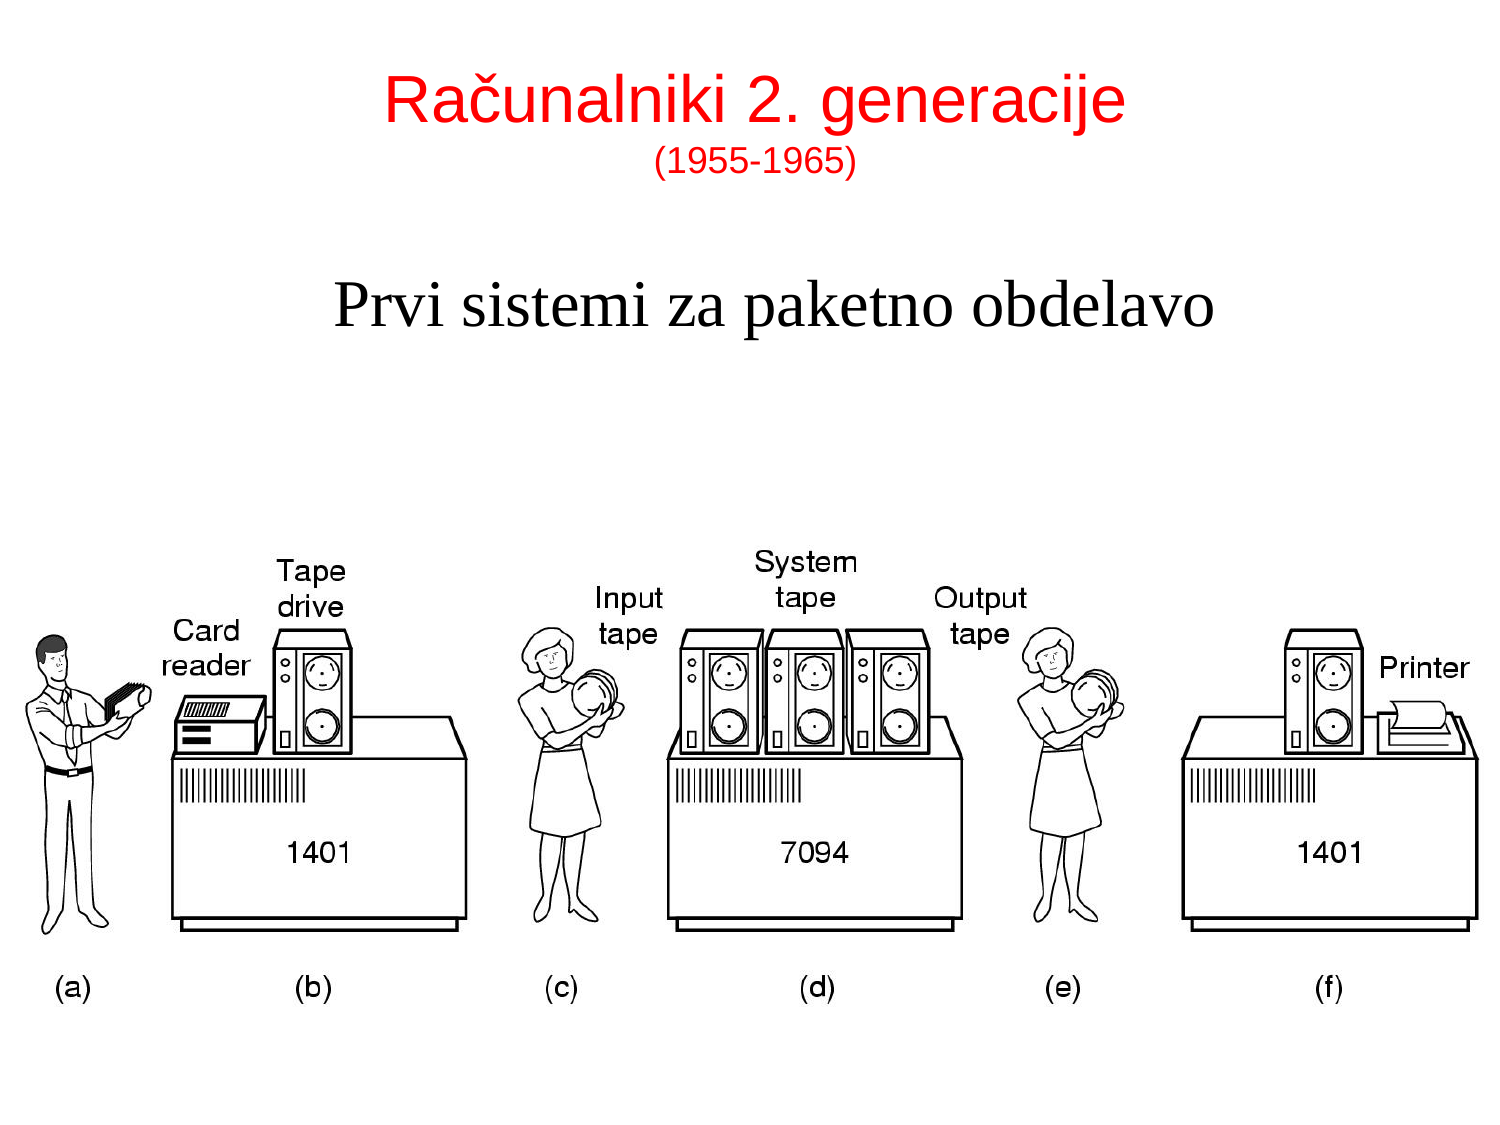

# Računalniki 2. generacije (1955-1965)
Prvi sistemi za paketno obdelavo